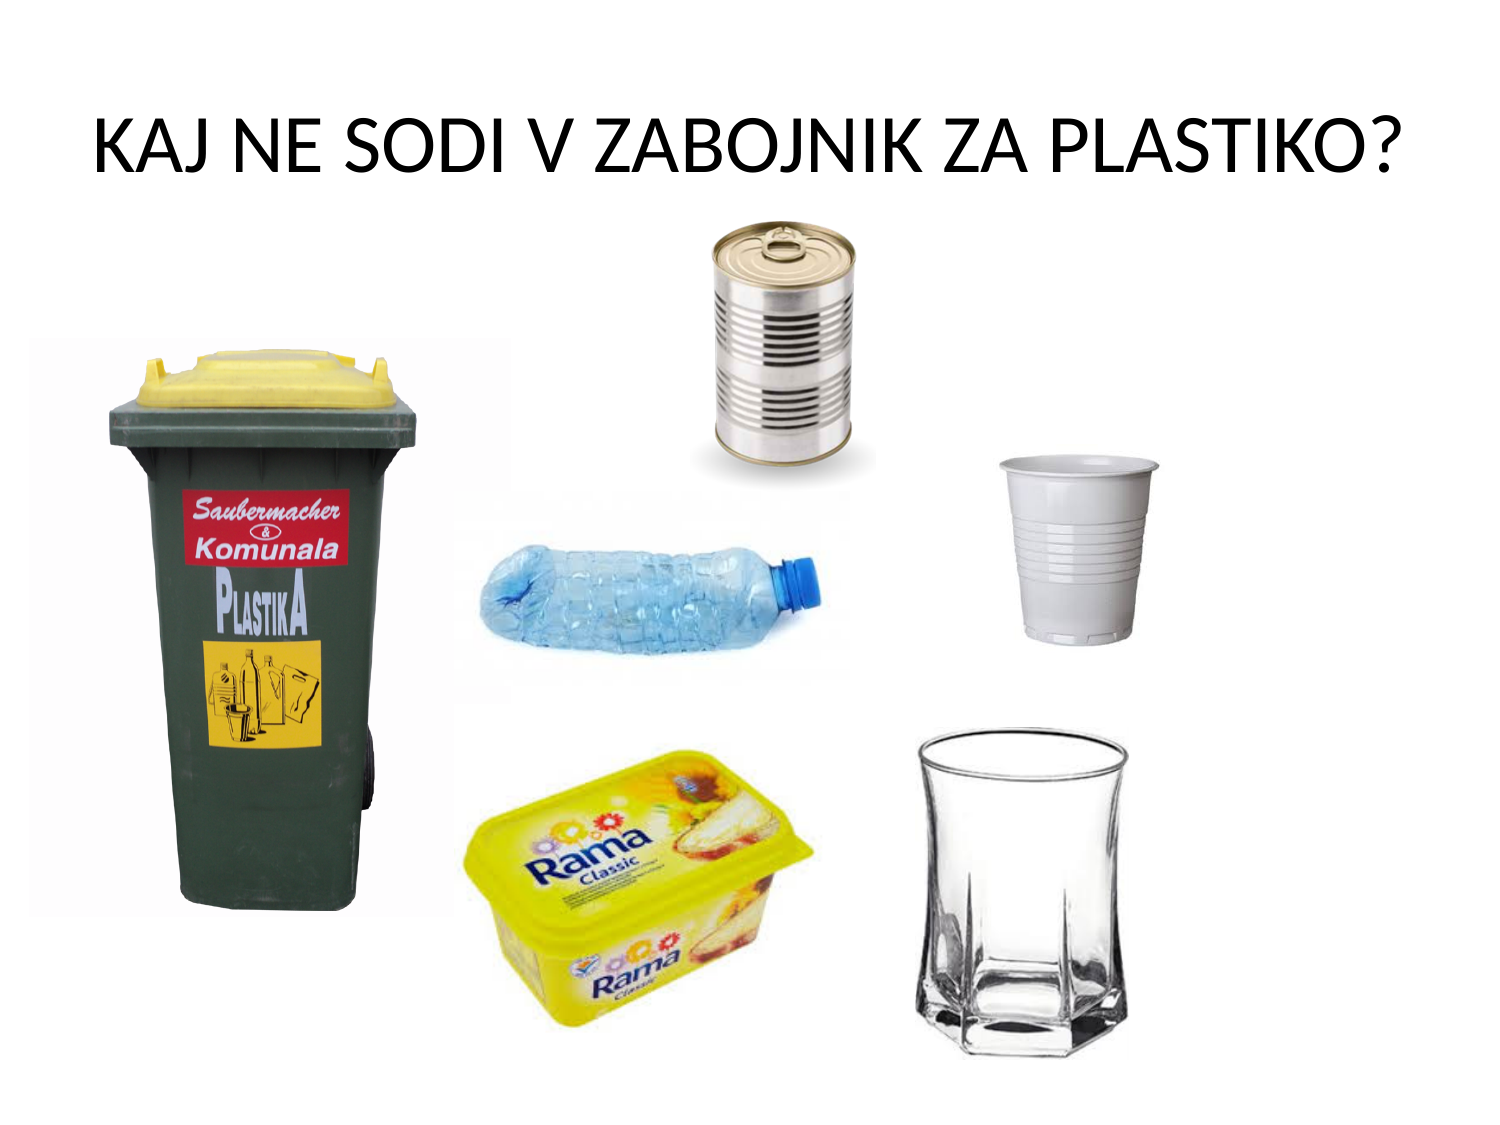

# KAJ NE SODI V ZABOJNIK ZA PLASTIKO?